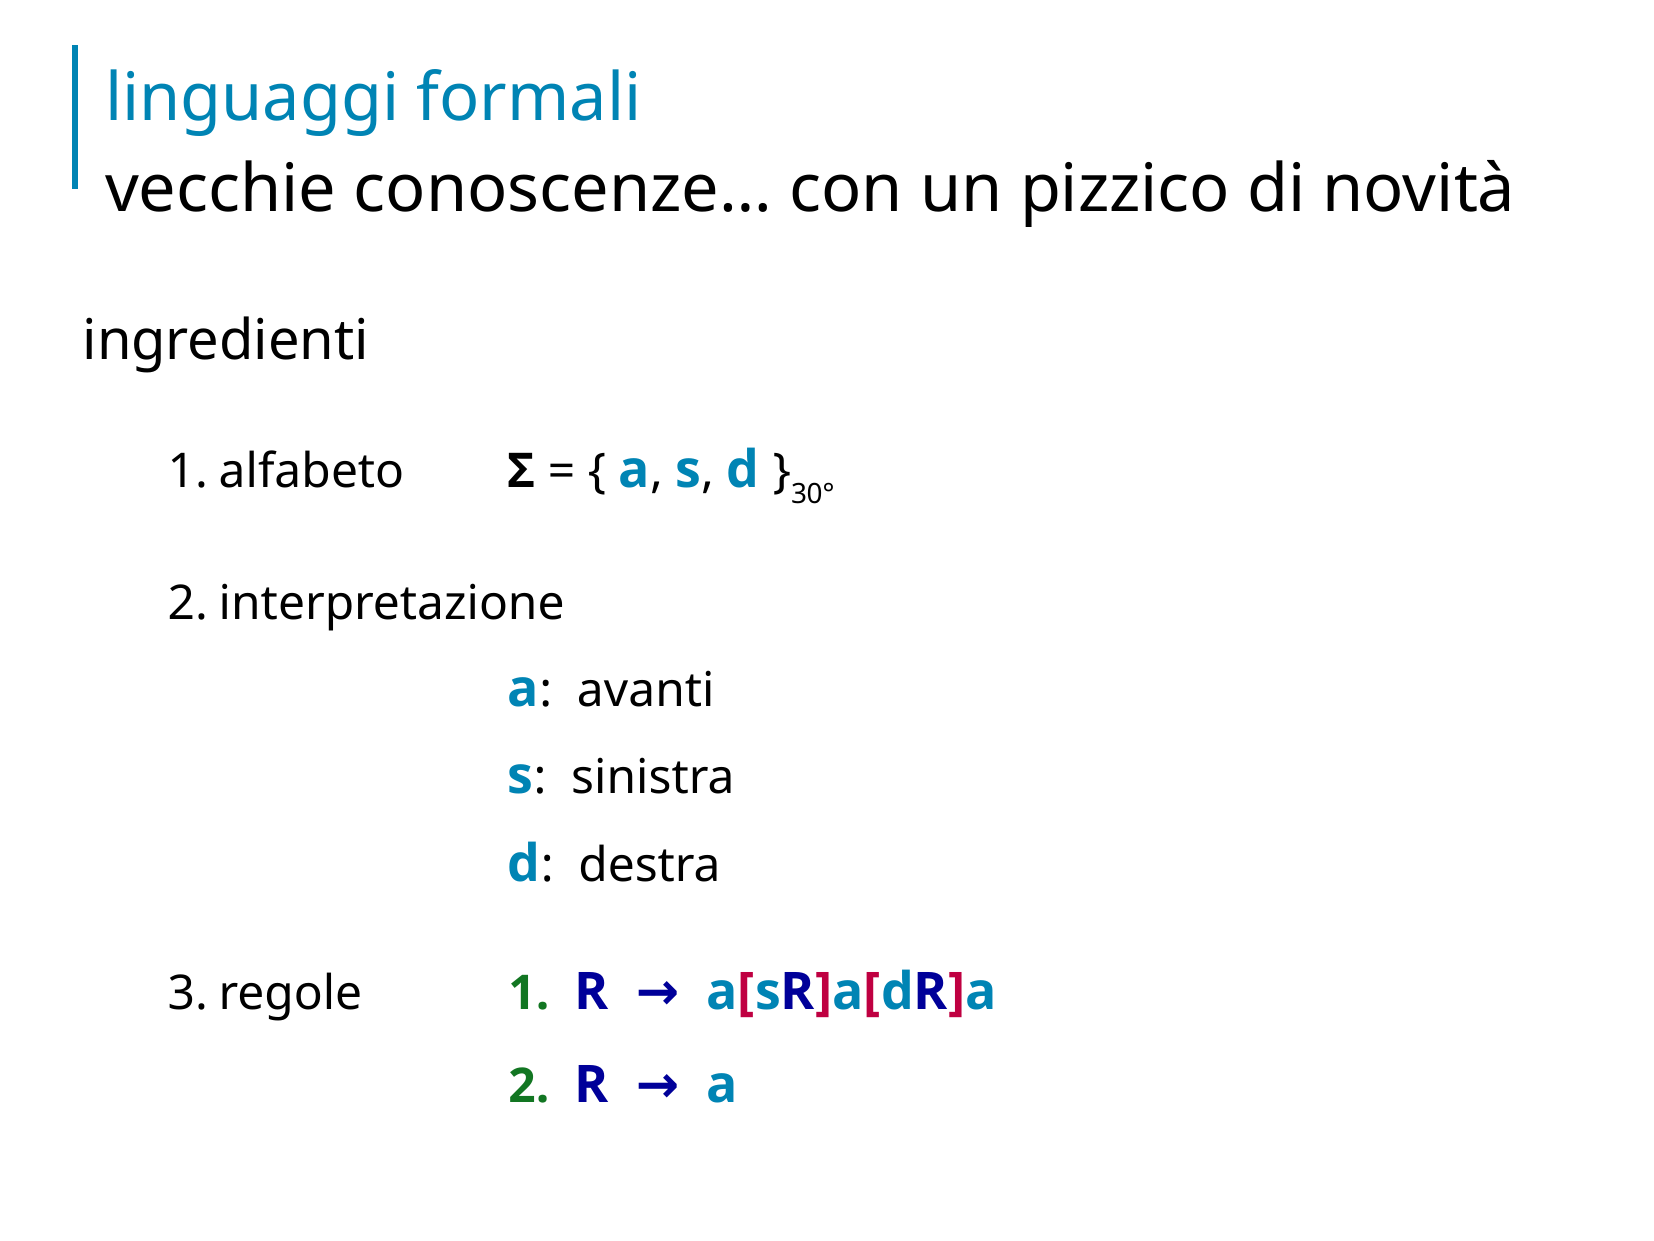

# linguaggi formali vecchie conoscenze… con un pizzico di novità
ingredienti
alfabeto	Σ = { a, s, d }30°
interpretazione
a: avanti
s: sinistra
d: destra
regole	1. R → a[sR]a[dR]a
	2. R → a